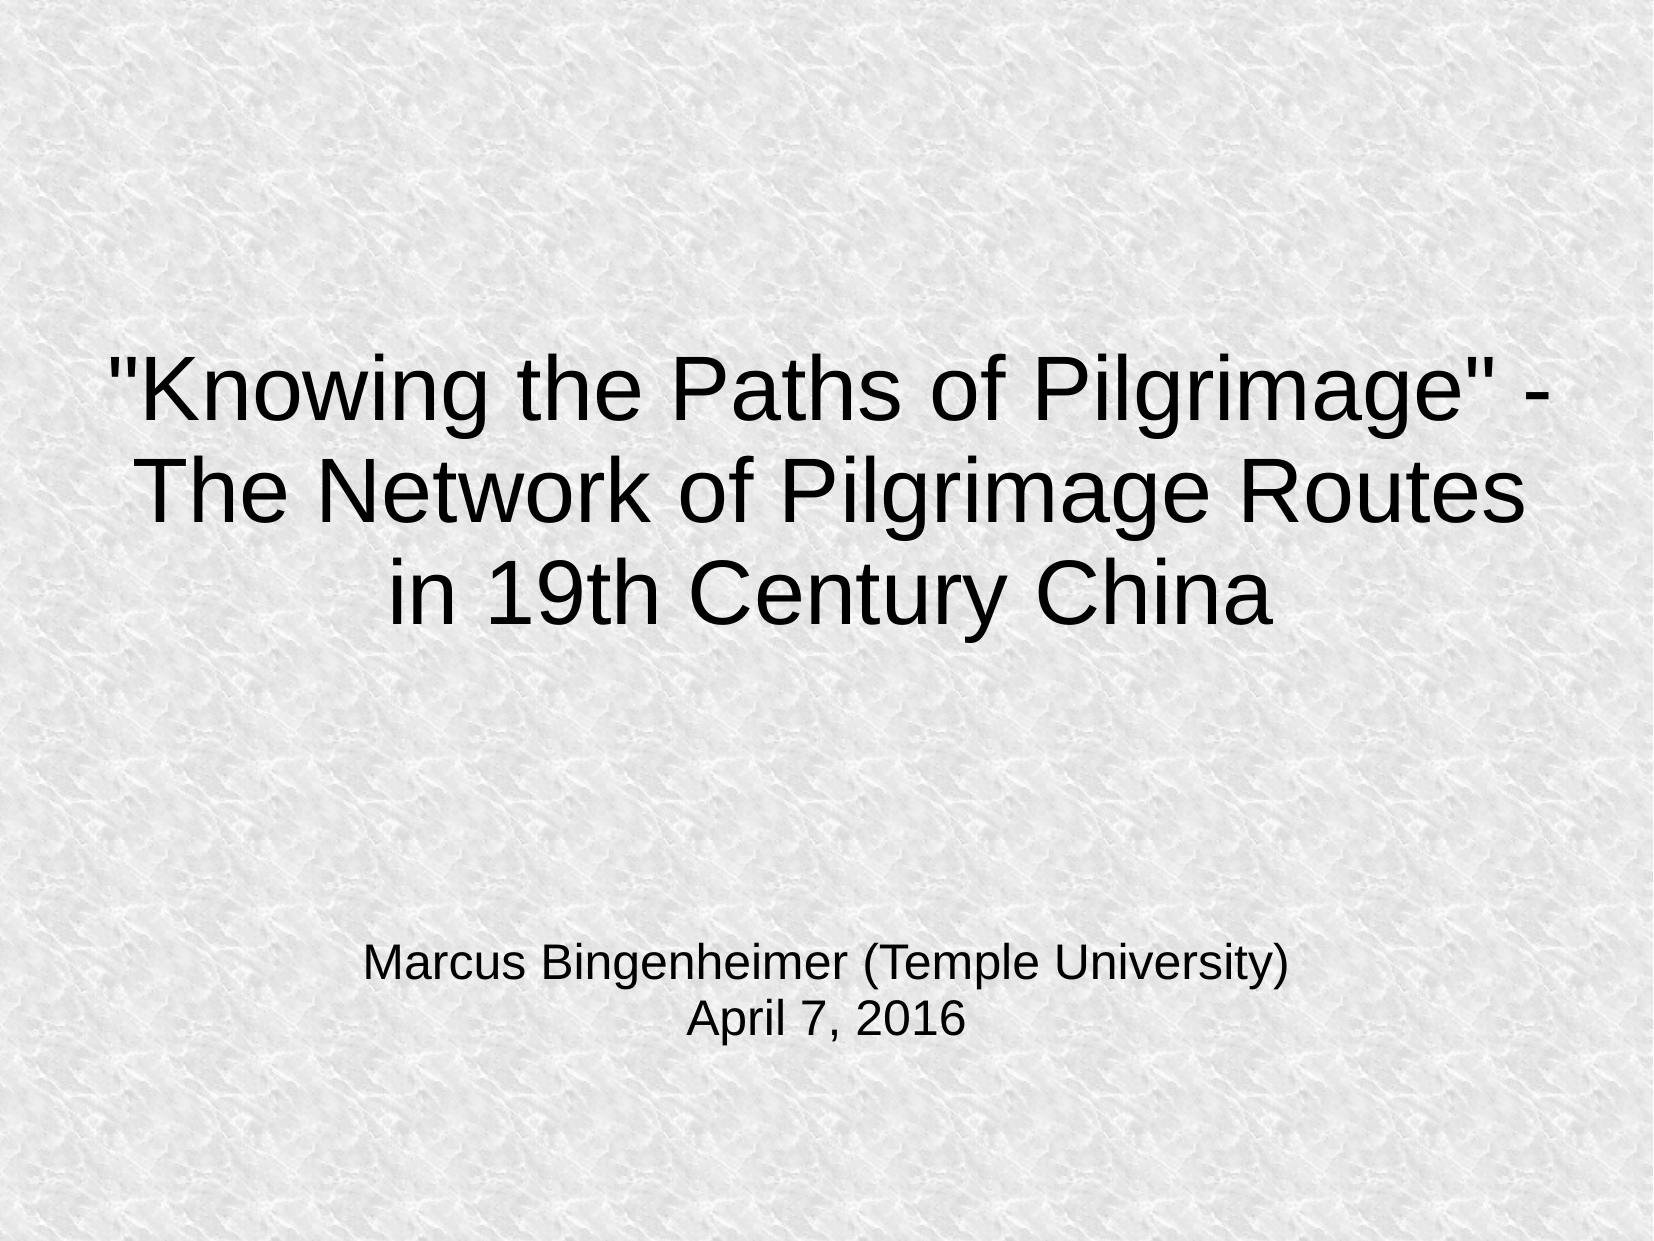

# "Knowing the Paths of Pilgrimage" - The Network of Pilgrimage Routes in 19th Century China
Marcus Bingenheimer (Temple University)
April 7, 2016